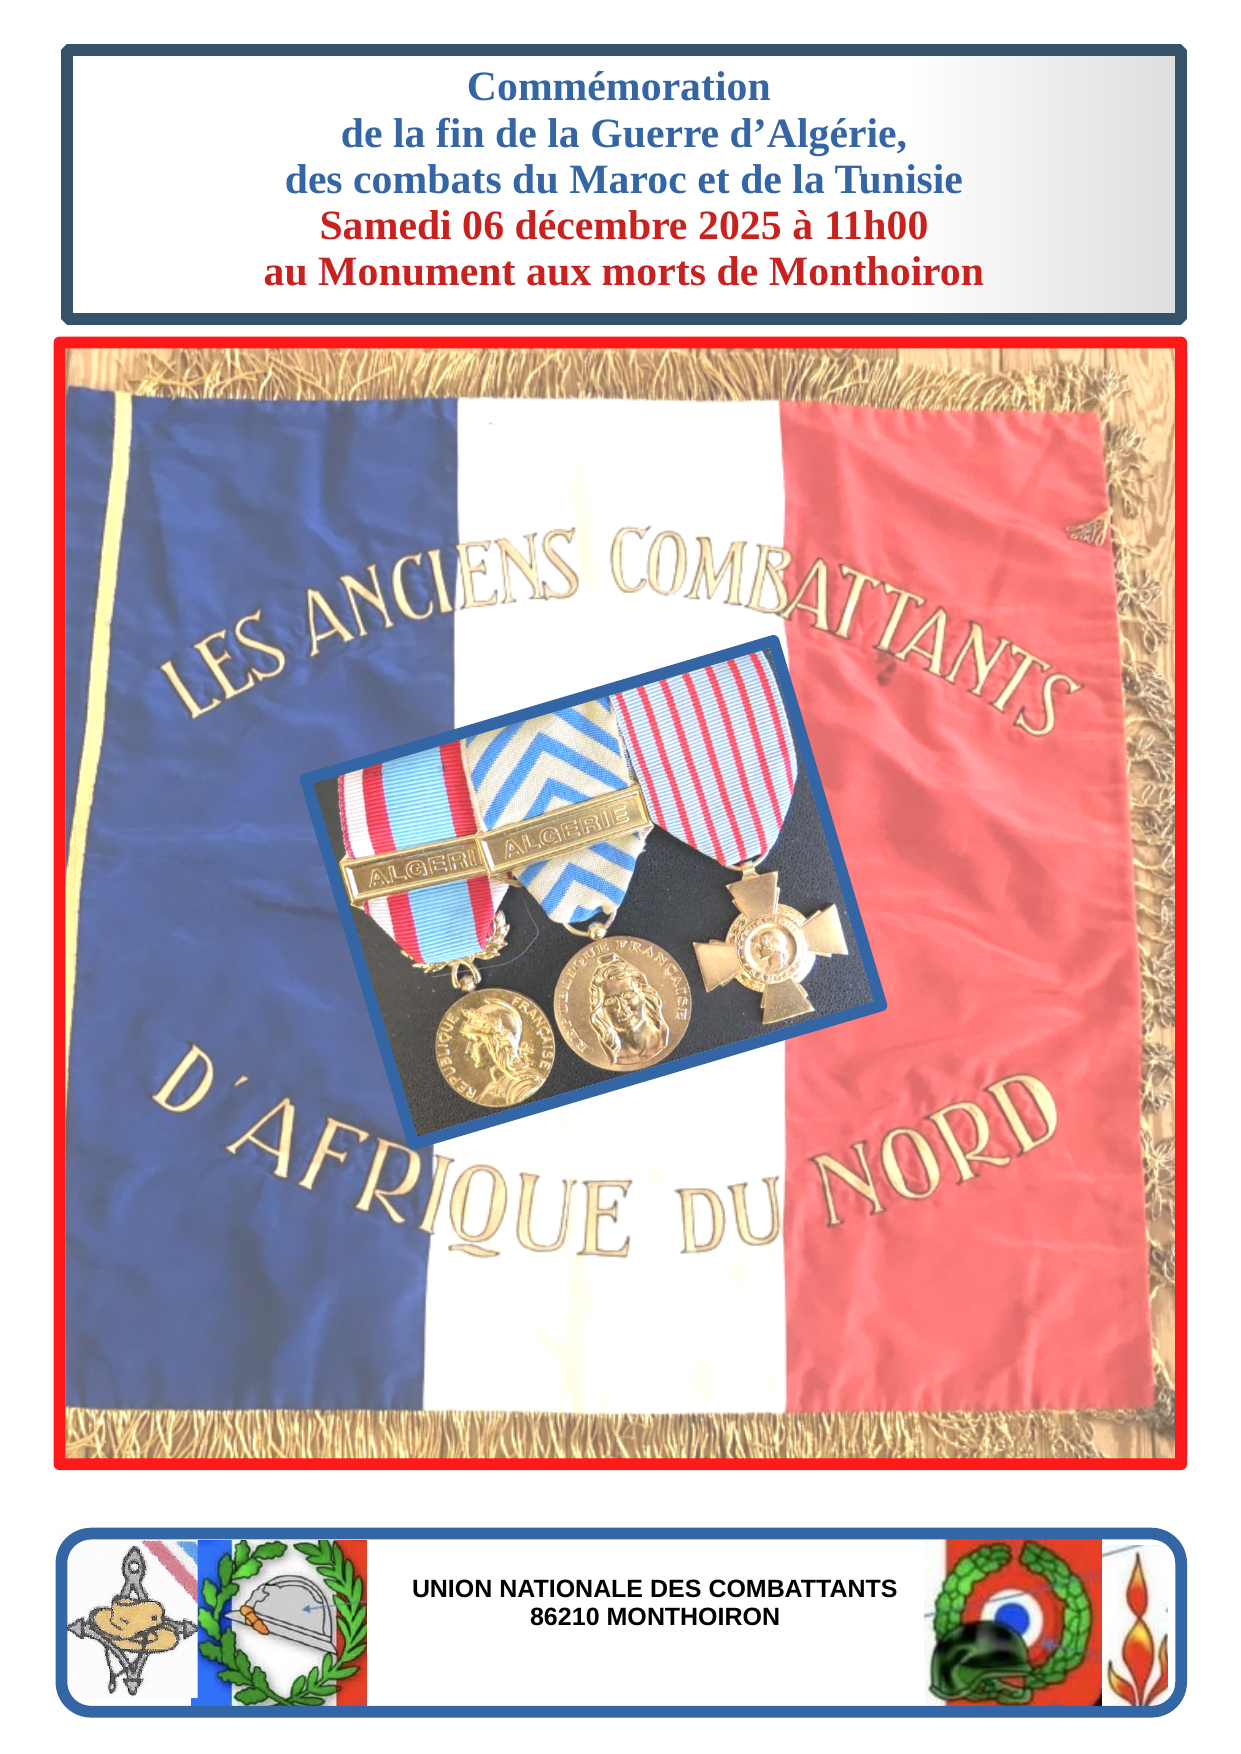

Commémoration
de la fin de la Guerre d’Algérie,
des combats du Maroc et de la Tunisie
Samedi 06 décembre 2025 à 11h00
au Monument aux morts de Monthoiron
Les anciens combattants A.F.N.
 de Monthoiron
UNION NATIONALE DES COMBATTANTS
86210 MONTHOIRON